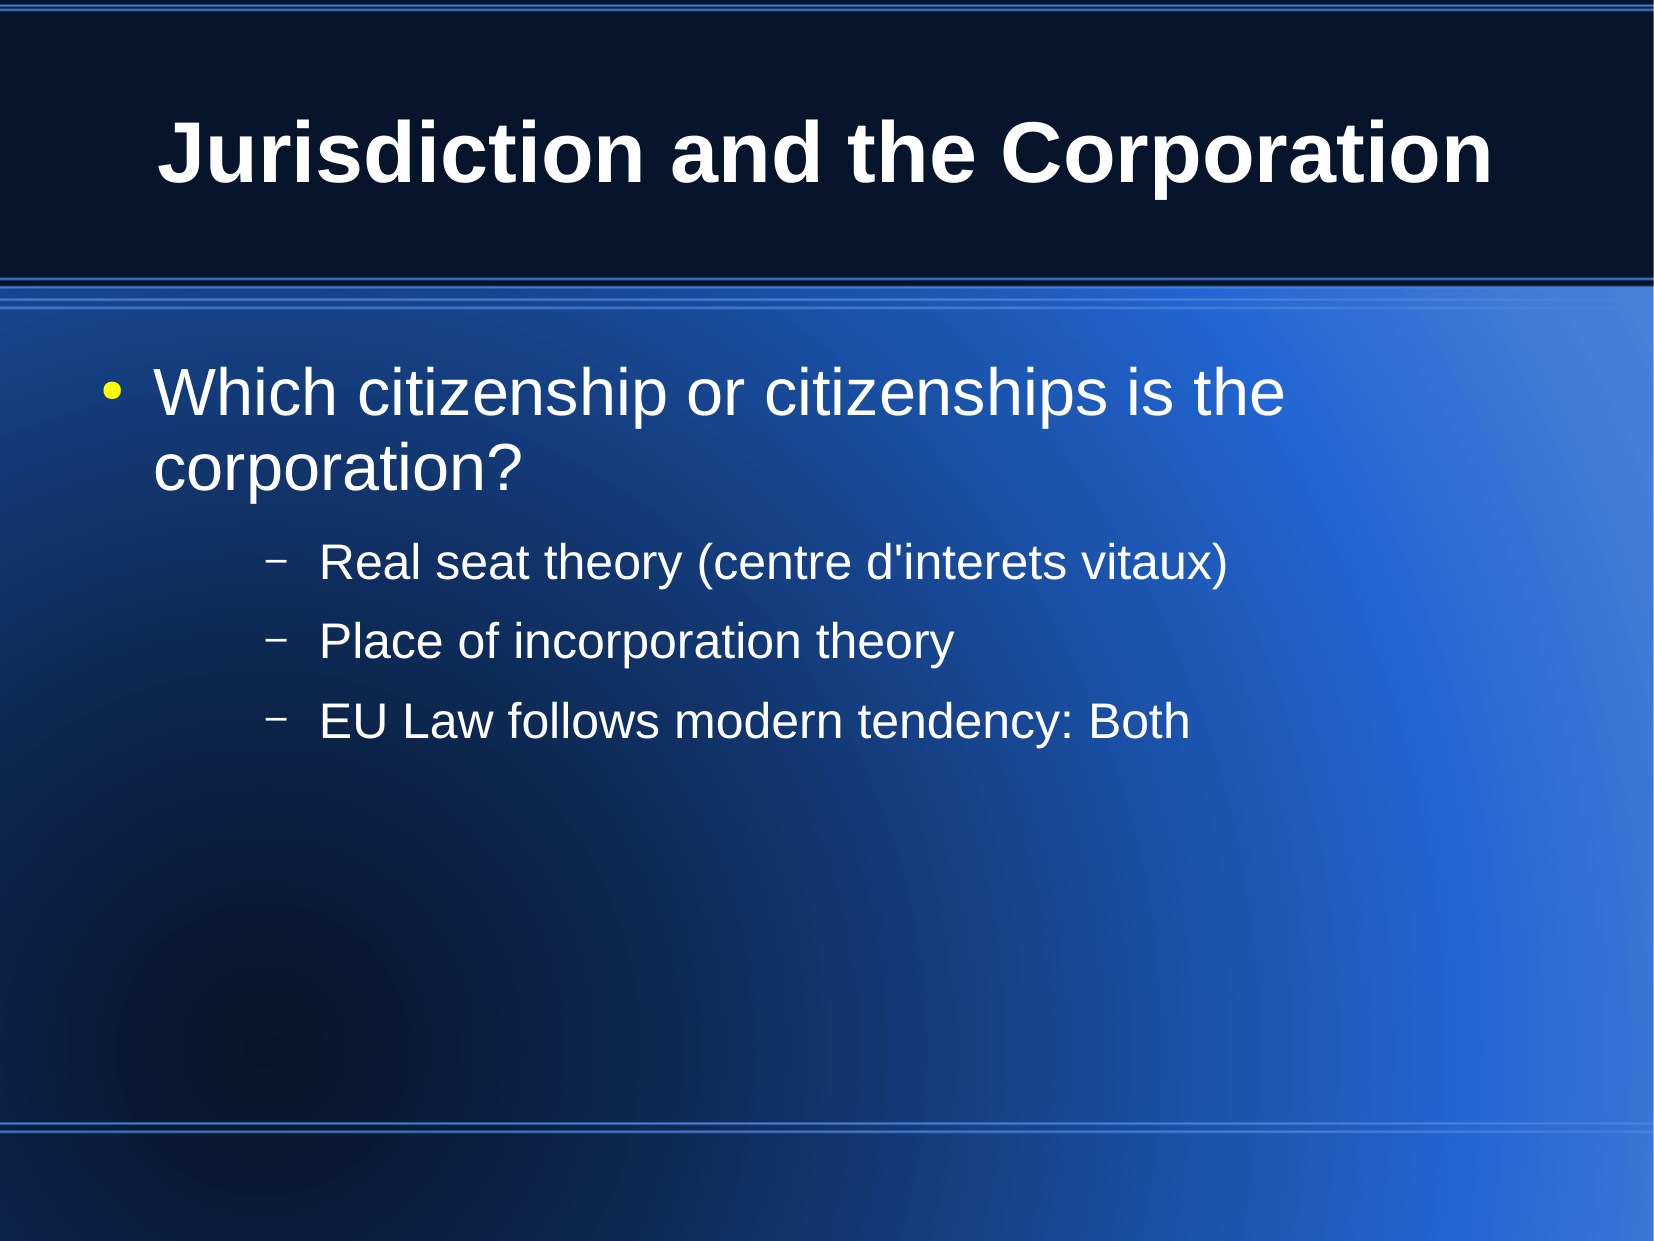

# Jurisdiction and the Corporation
Which citizenship or citizenships is the corporation?
Real seat theory (centre d'interets vitaux)
Place of incorporation theory
EU Law follows modern tendency: Both